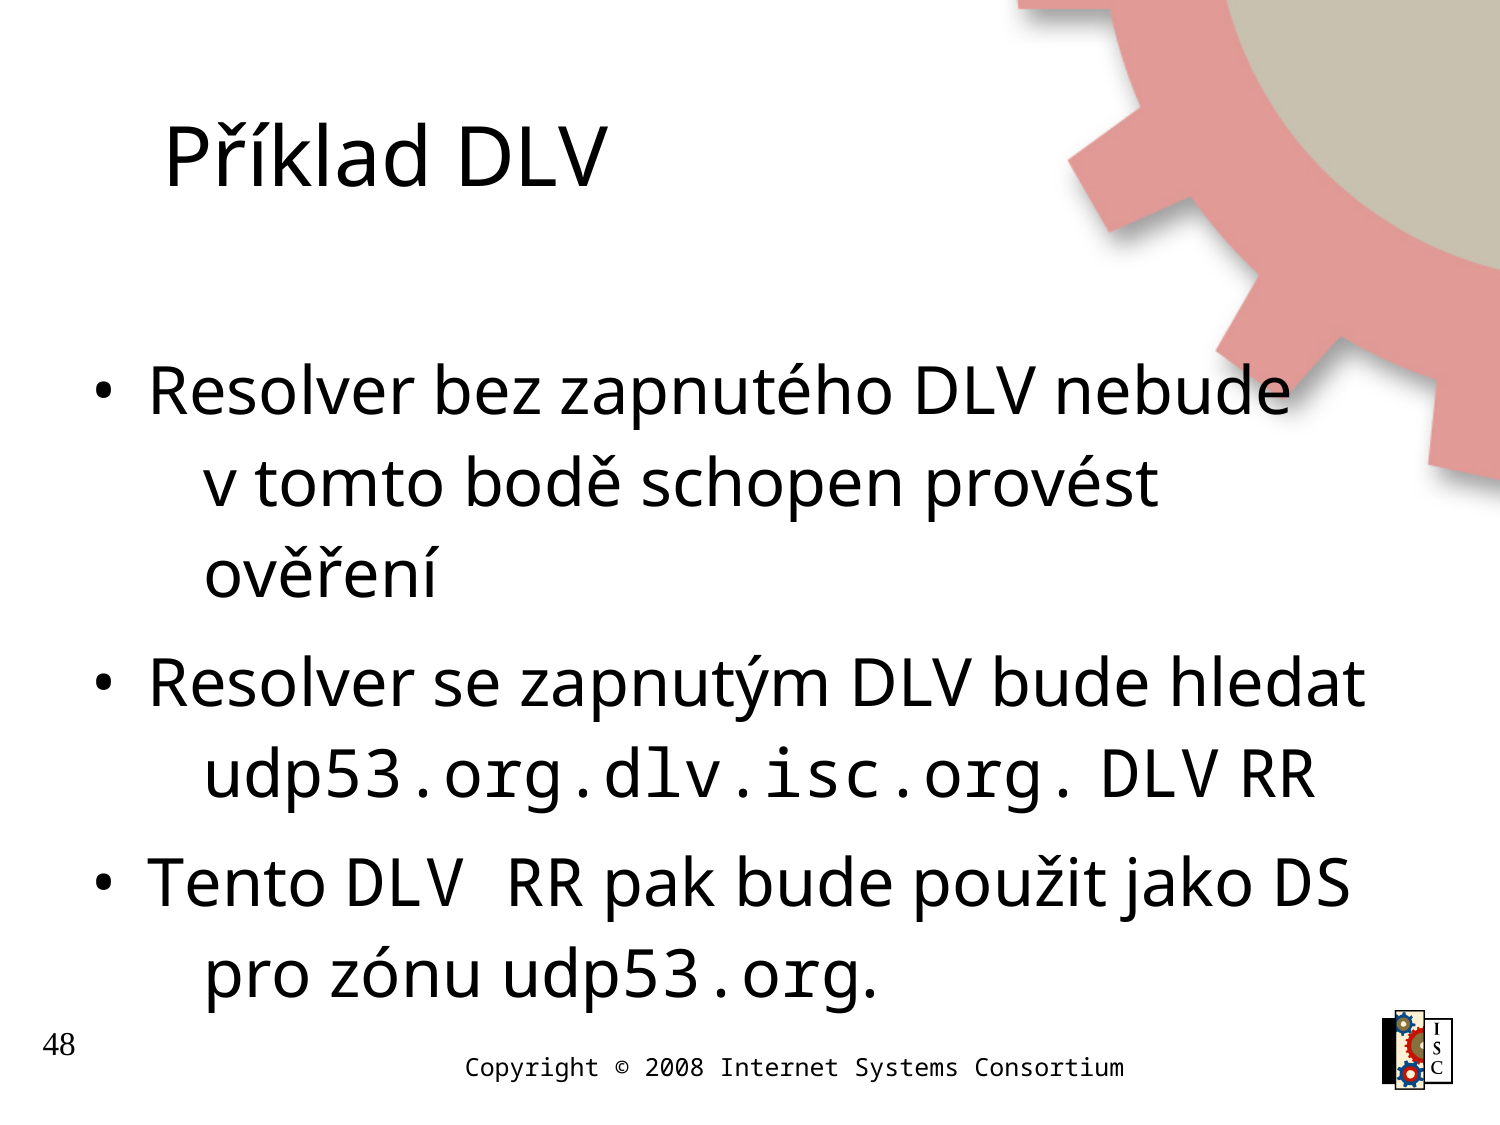

# Příklad DLV
Resolver bez zapnutého DLV nebude v tomto bodě schopen provést ověření
Resolver se zapnutým DLV bude hledat udp53.org.dlv.isc.org. DLV RR
Tento DLV RR pak bude použit jako DS pro zónu udp53.org.